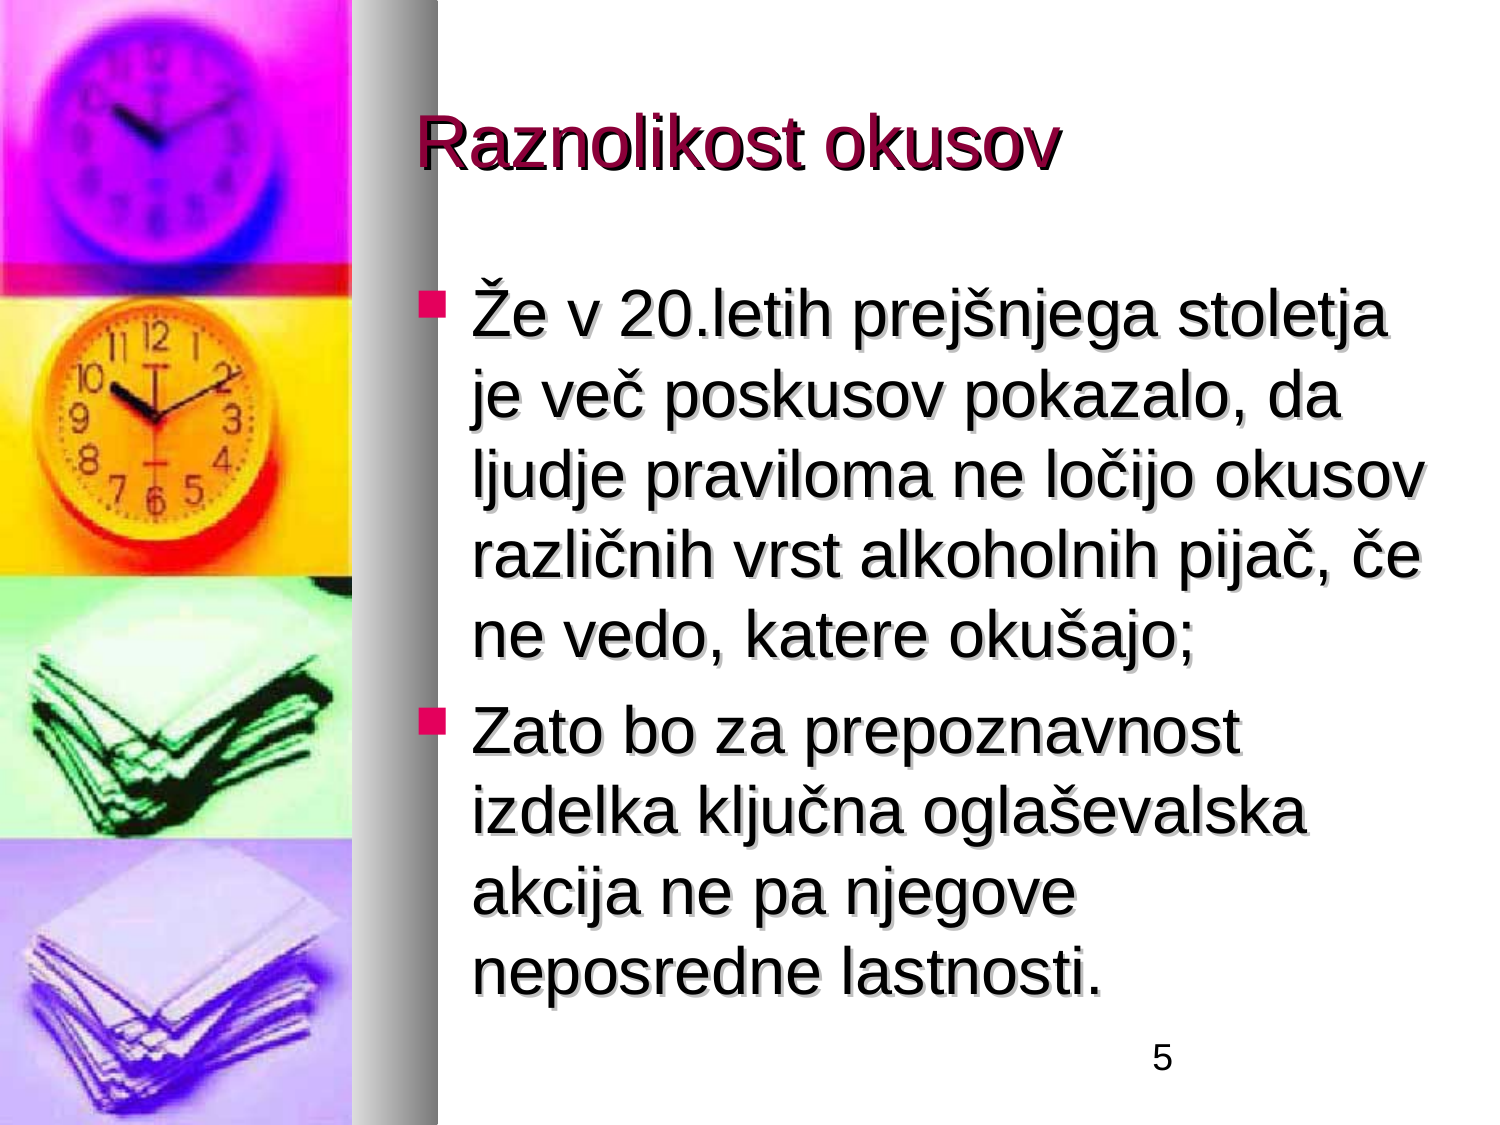

# Raznolikost okusov
Že v 20.letih prejšnjega stoletja je več poskusov pokazalo, da ljudje praviloma ne ločijo okusov različnih vrst alkoholnih pijač, če ne vedo, katere okušajo;
Zato bo za prepoznavnost izdelka ključna oglaševalska akcija ne pa njegove neposredne lastnosti.
5